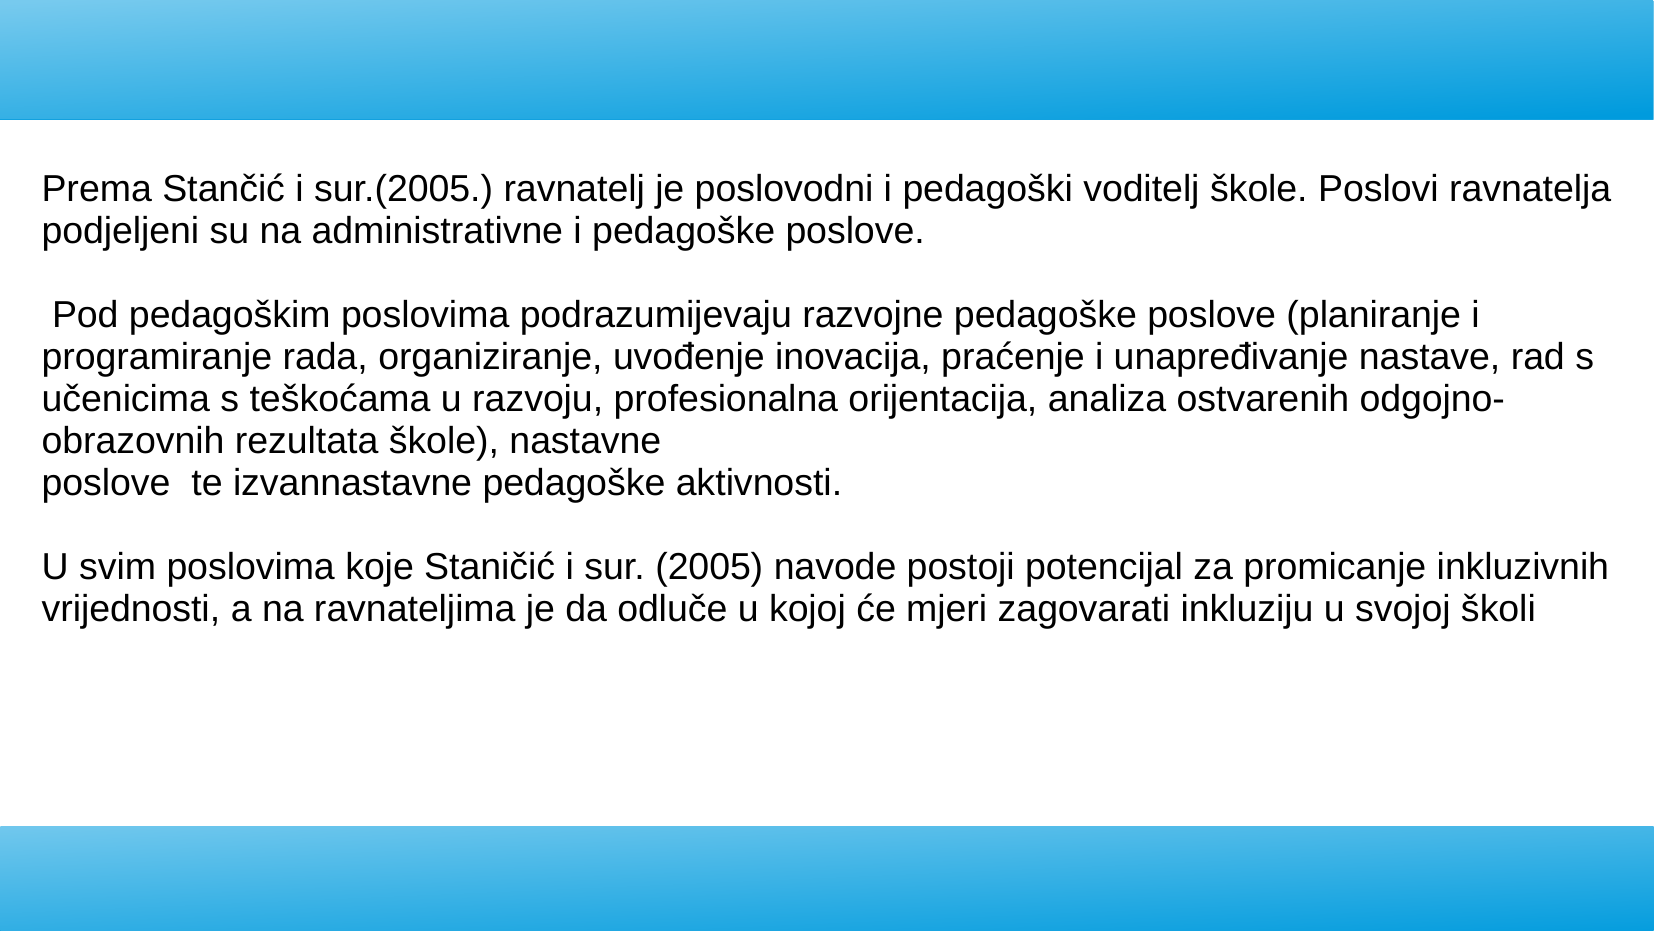

Prema Stančić i sur.(2005.) ravnatelj je poslovodni i pedagoški voditelj škole. Poslovi ravnatelja podjeljeni su na administrativne i pedagoške poslove.
 Pod pedagoškim poslovima podrazumijevaju razvojne pedagoške poslove (planiranje i programiranje rada, organiziranje, uvođenje inovacija, praćenje i unapređivanje nastave, rad s učenicima s teškoćama u razvoju, profesionalna orijentacija, analiza ostvarenih odgojno-obrazovnih rezultata škole), nastavne
poslove te izvannastavne pedagoške aktivnosti.
U svim poslovima koje Staničić i sur. (2005) navode postoji potencijal za promicanje inkluzivnih vrijednosti, a na ravnateljima je da odluče u kojoj će mjeri zagovarati inkluziju u svojoj školi